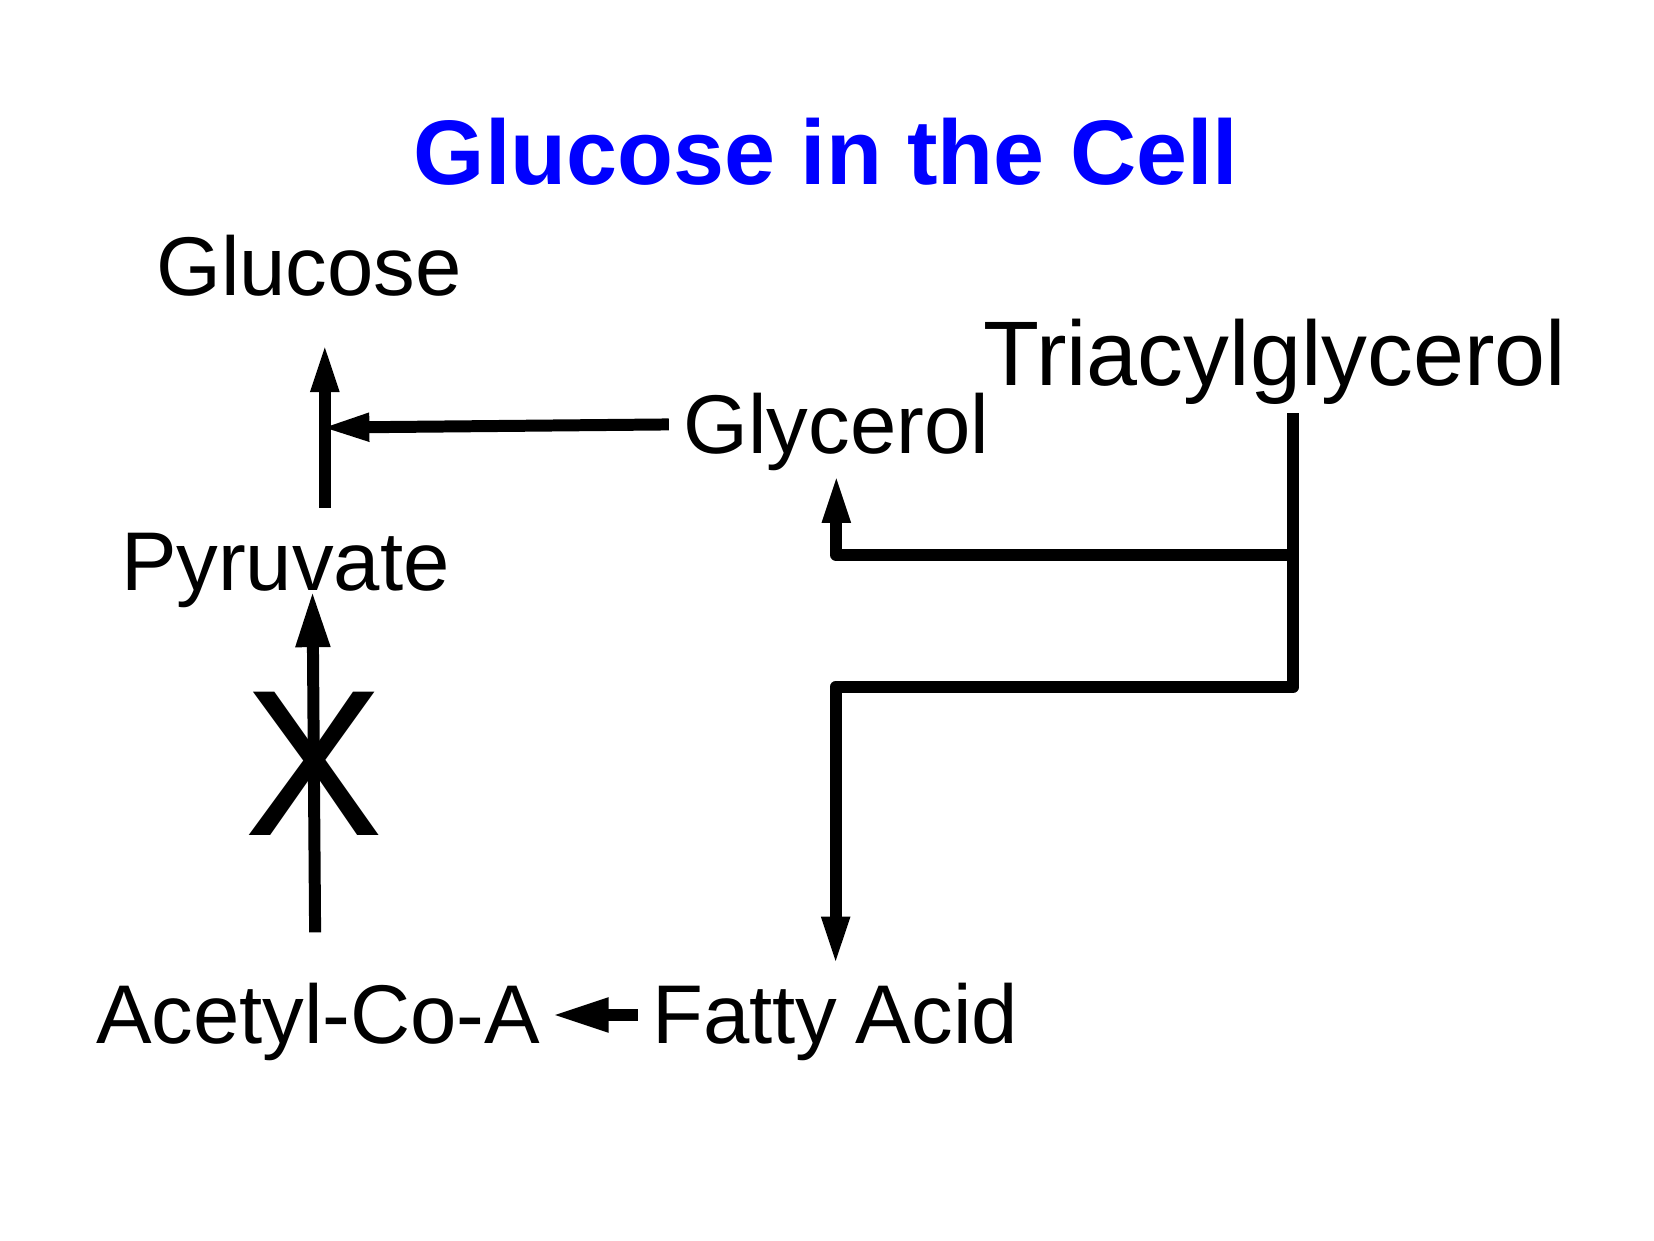

# Glucose in the Cell
Glucose
Triacylglycerol
Glycerol
Pyruvate
Acetyl-Co-A
Fatty Acid